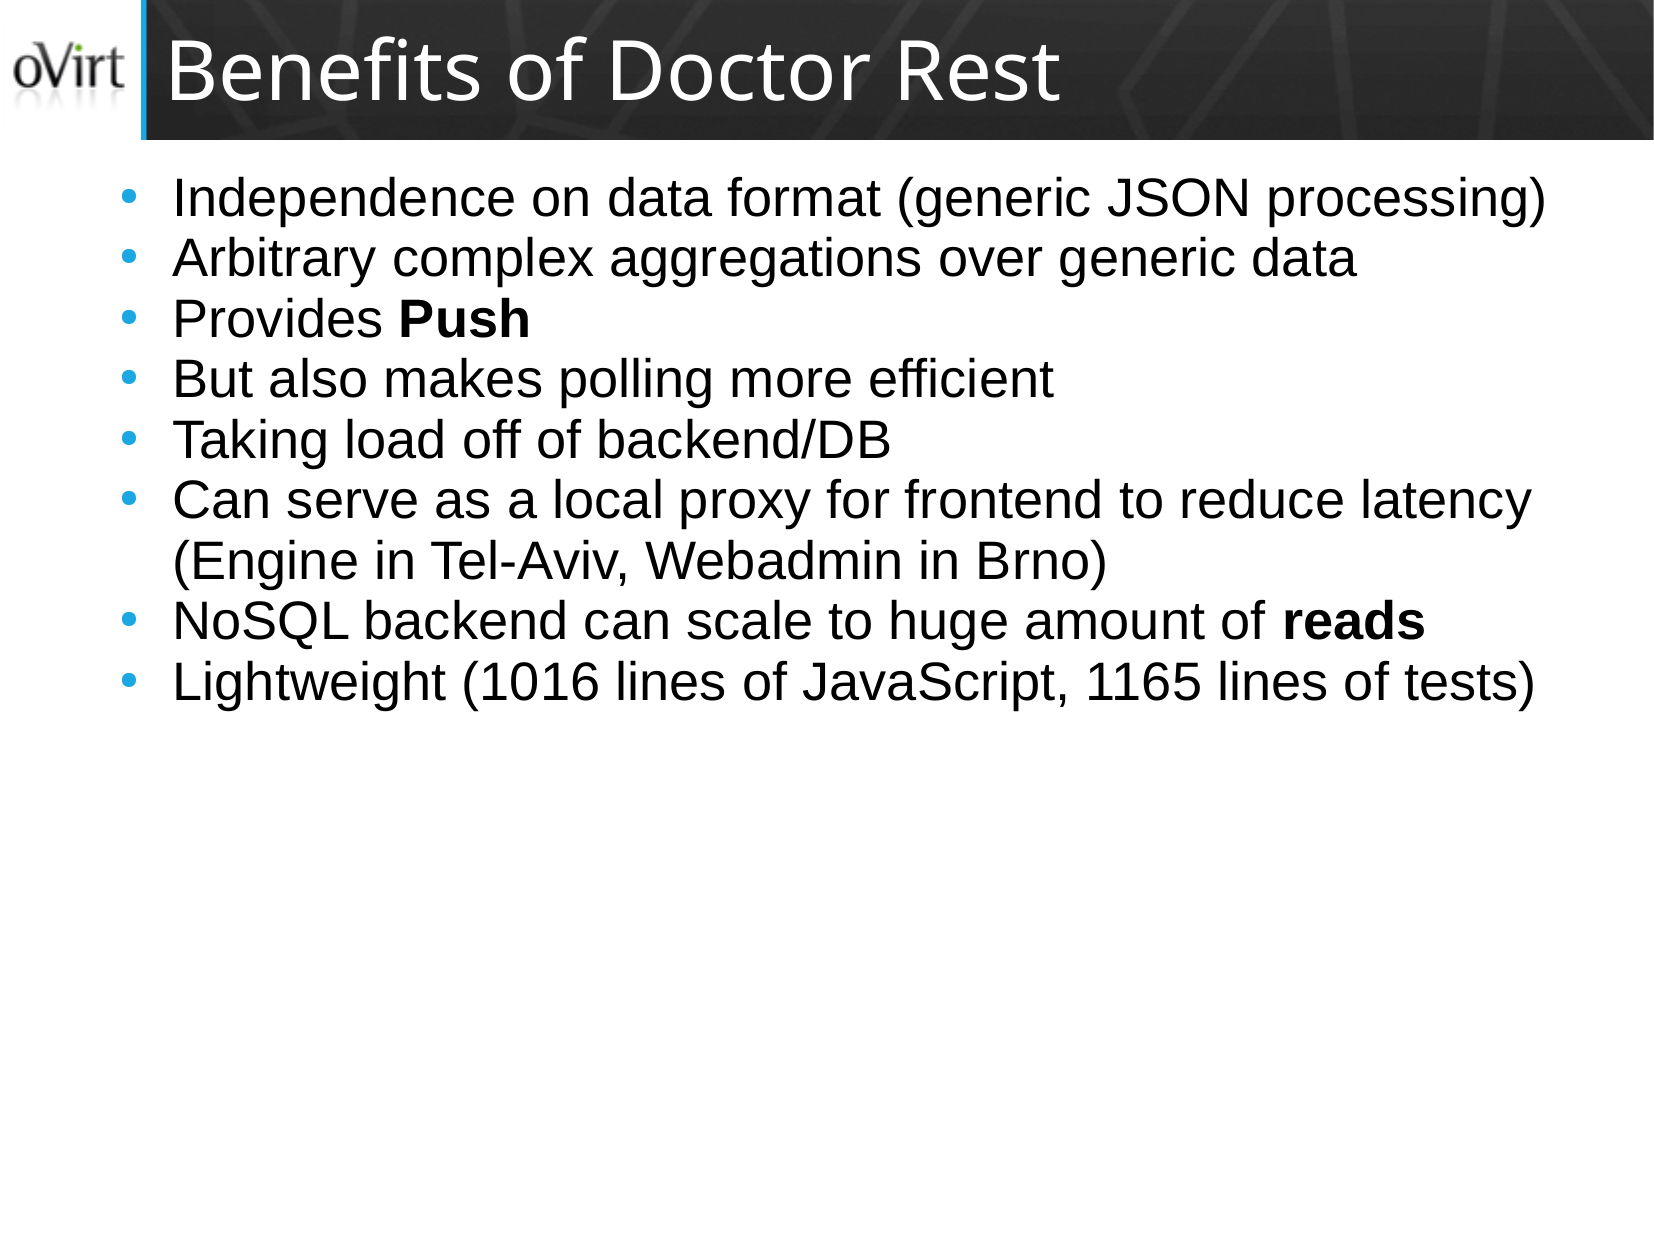

# Benefits of Doctor Rest
Independence on data format (generic JSON processing)
Arbitrary complex aggregations over generic data
Provides Push
But also makes polling more efficient
Taking load off of backend/DB
Can serve as a local proxy for frontend to reduce latency (Engine in Tel-Aviv, Webadmin in Brno)
NoSQL backend can scale to huge amount of reads
Lightweight (1016 lines of JavaScript, 1165 lines of tests)